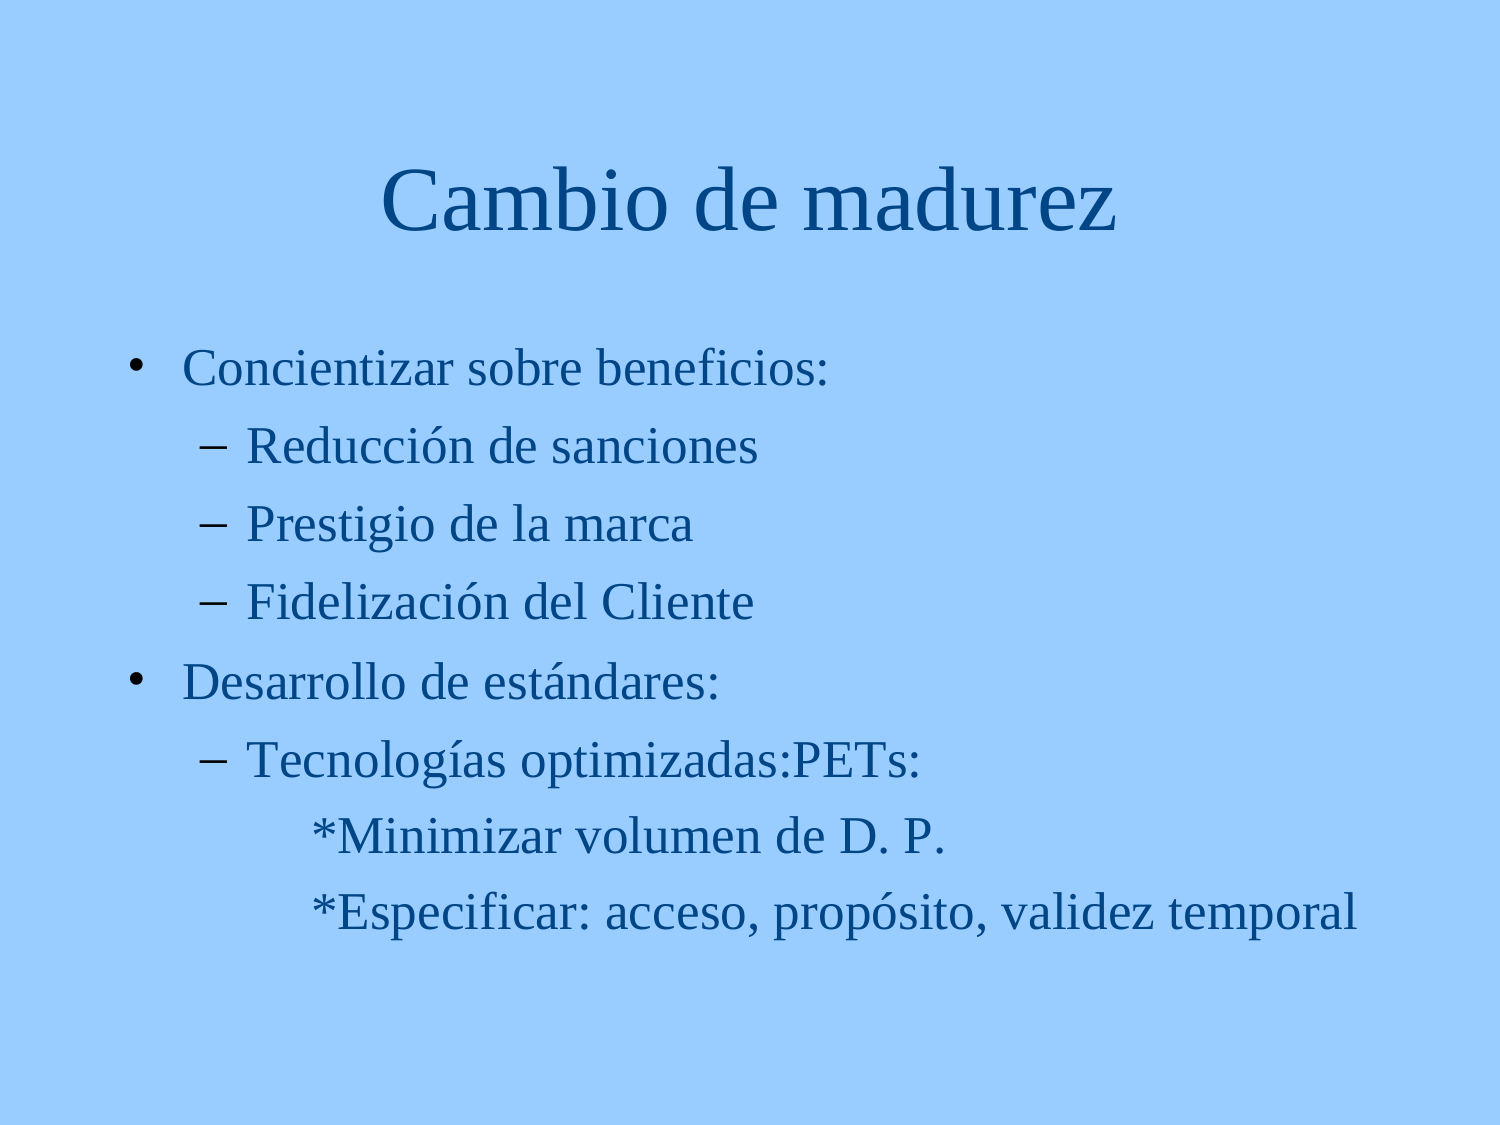

# Cambio de madurez
Concientizar sobre beneficios:
Reducción de sanciones
Prestigio de la marca
Fidelización del Cliente
Desarrollo de estándares:
Tecnologías optimizadas:PETs:
*Minimizar volumen de D. P.
*Especificar: acceso, propósito, validez temporal